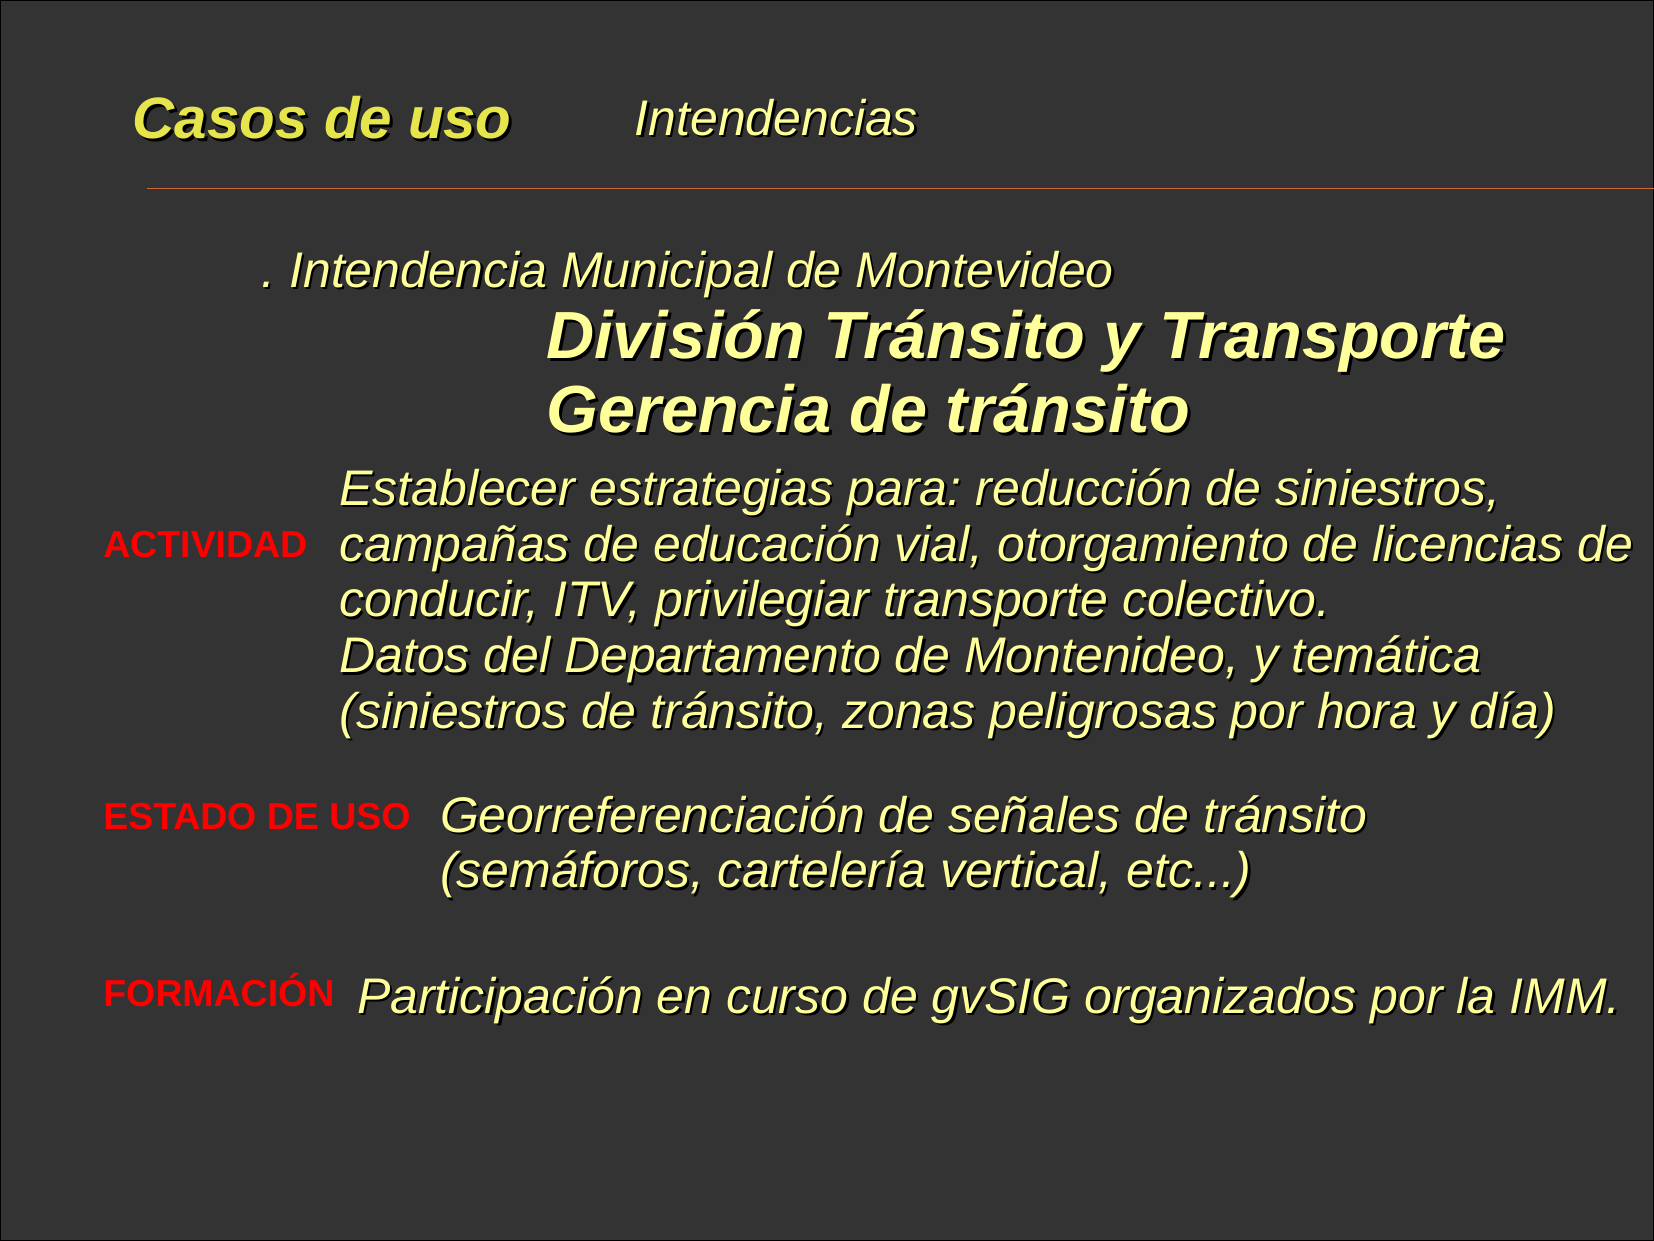

Casos de uso
Intendencias
 . Intendencia Municipal de Montevideo
				División Tránsito y Transporte
				Gerencia de tránsito
Establecer estrategias para: reducción de siniestros, campañas de educación vial, otorgamiento de licencias de conducir, ITV, privilegiar transporte colectivo.
Datos del Departamento de Montenideo, y temática (siniestros de tránsito, zonas peligrosas por hora y día)
ACTIVIDAD
Georreferenciación de señales de tránsito (semáforos, cartelería vertical, etc...)
ESTADO DE USO
Participación en curso de gvSIG organizados por la IMM.
FORMACIÓN